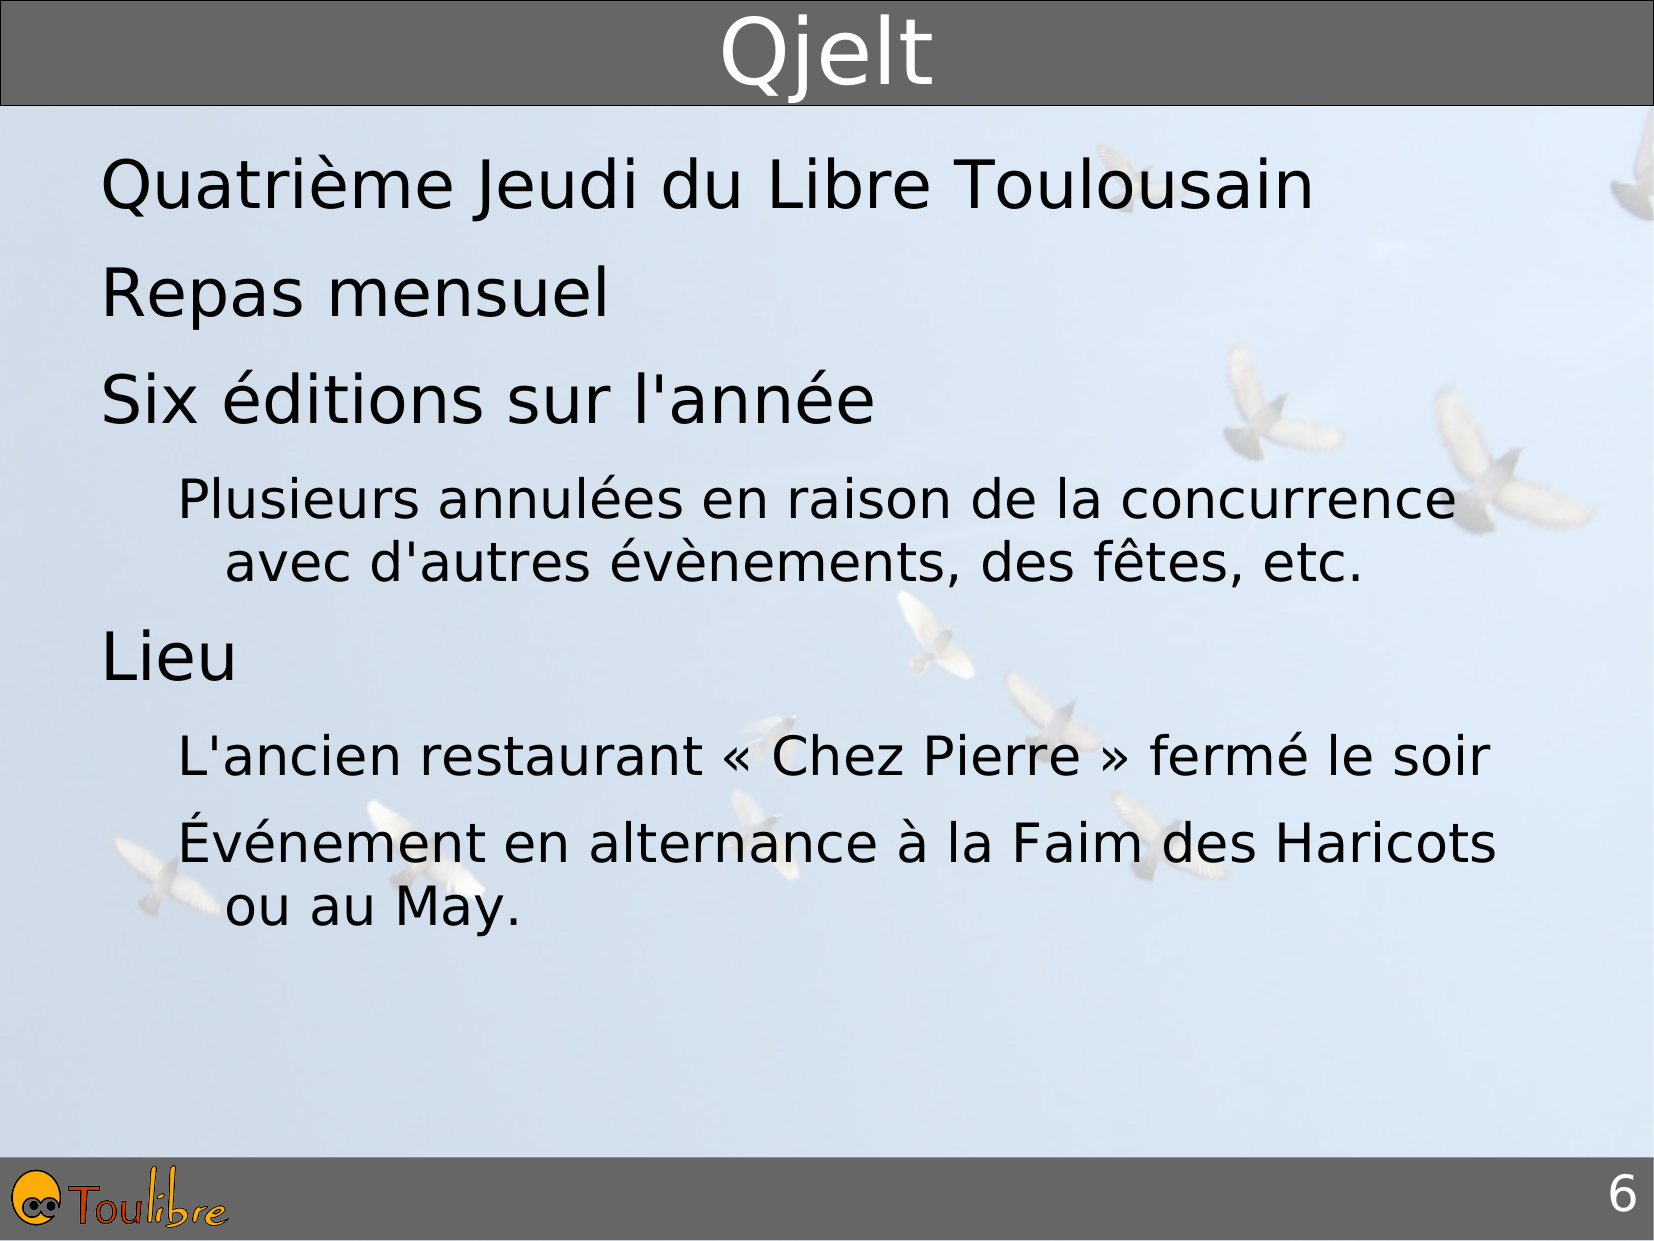

# Qjelt
Quatrième Jeudi du Libre Toulousain
Repas mensuel
Six éditions sur l'année
Plusieurs annulées en raison de la concurrence avec d'autres évènements, des fêtes, etc.
Lieu
L'ancien restaurant « Chez Pierre » fermé le soir
Événement en alternance à la Faim des Haricots ou au May.